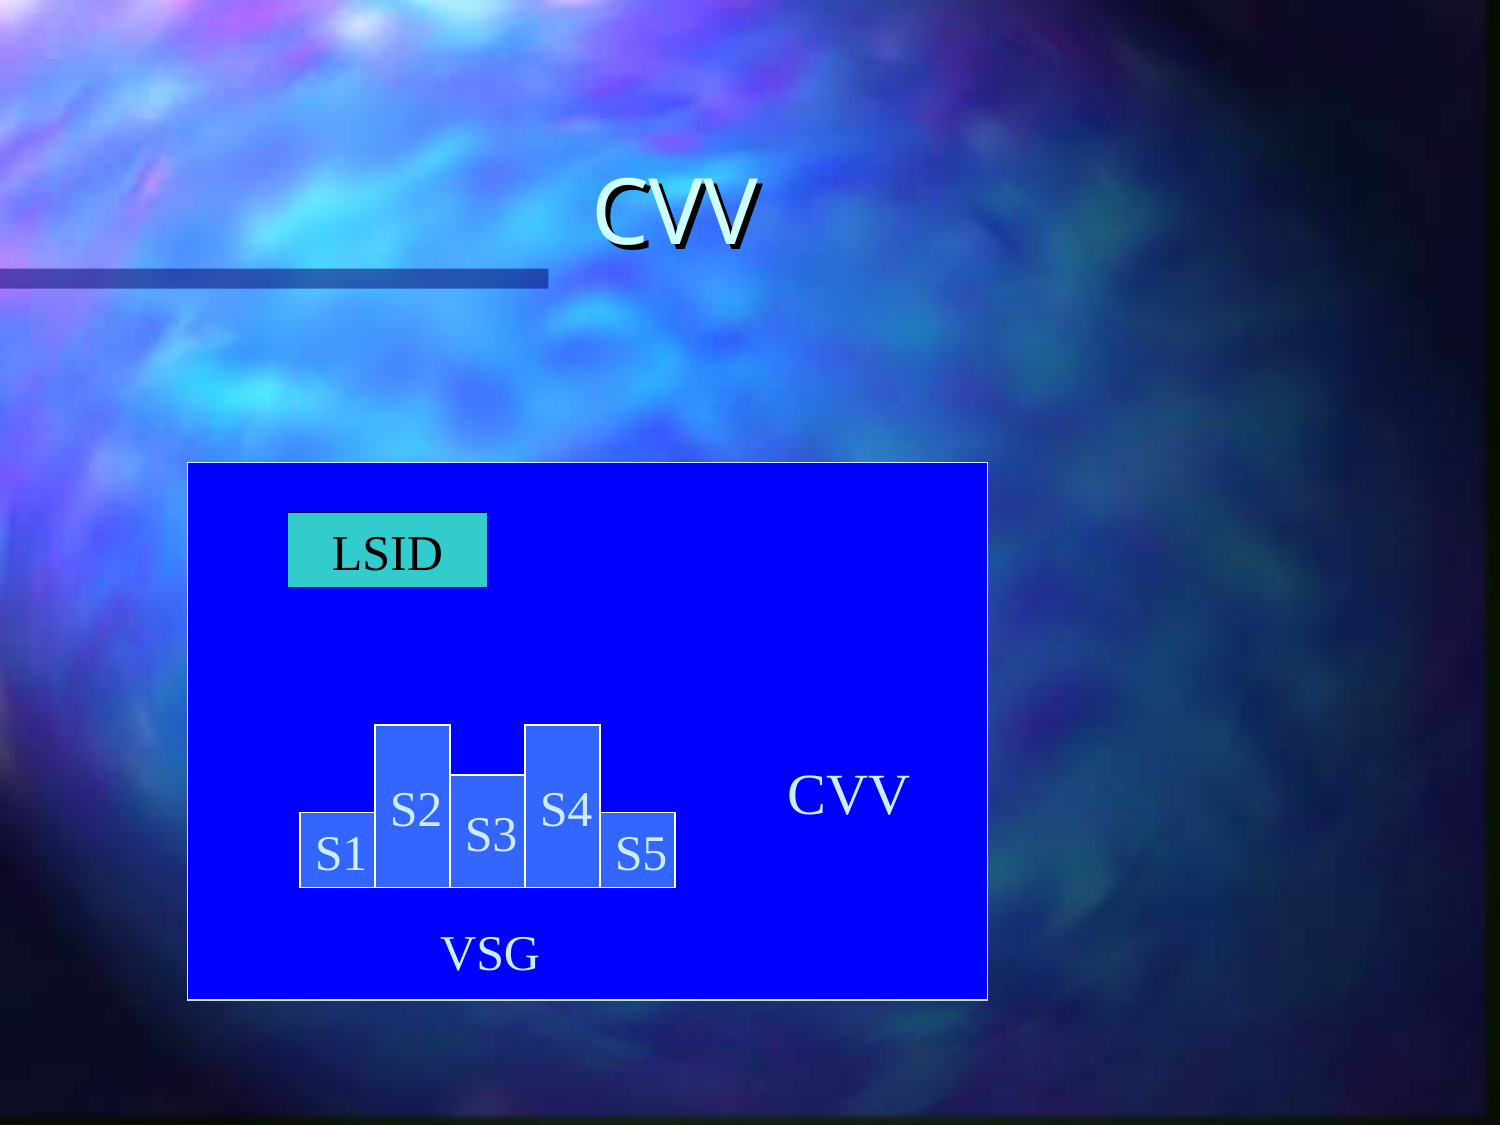

# CVV
LSID
S2
S4
CVV
S3
S1
S5
VSG